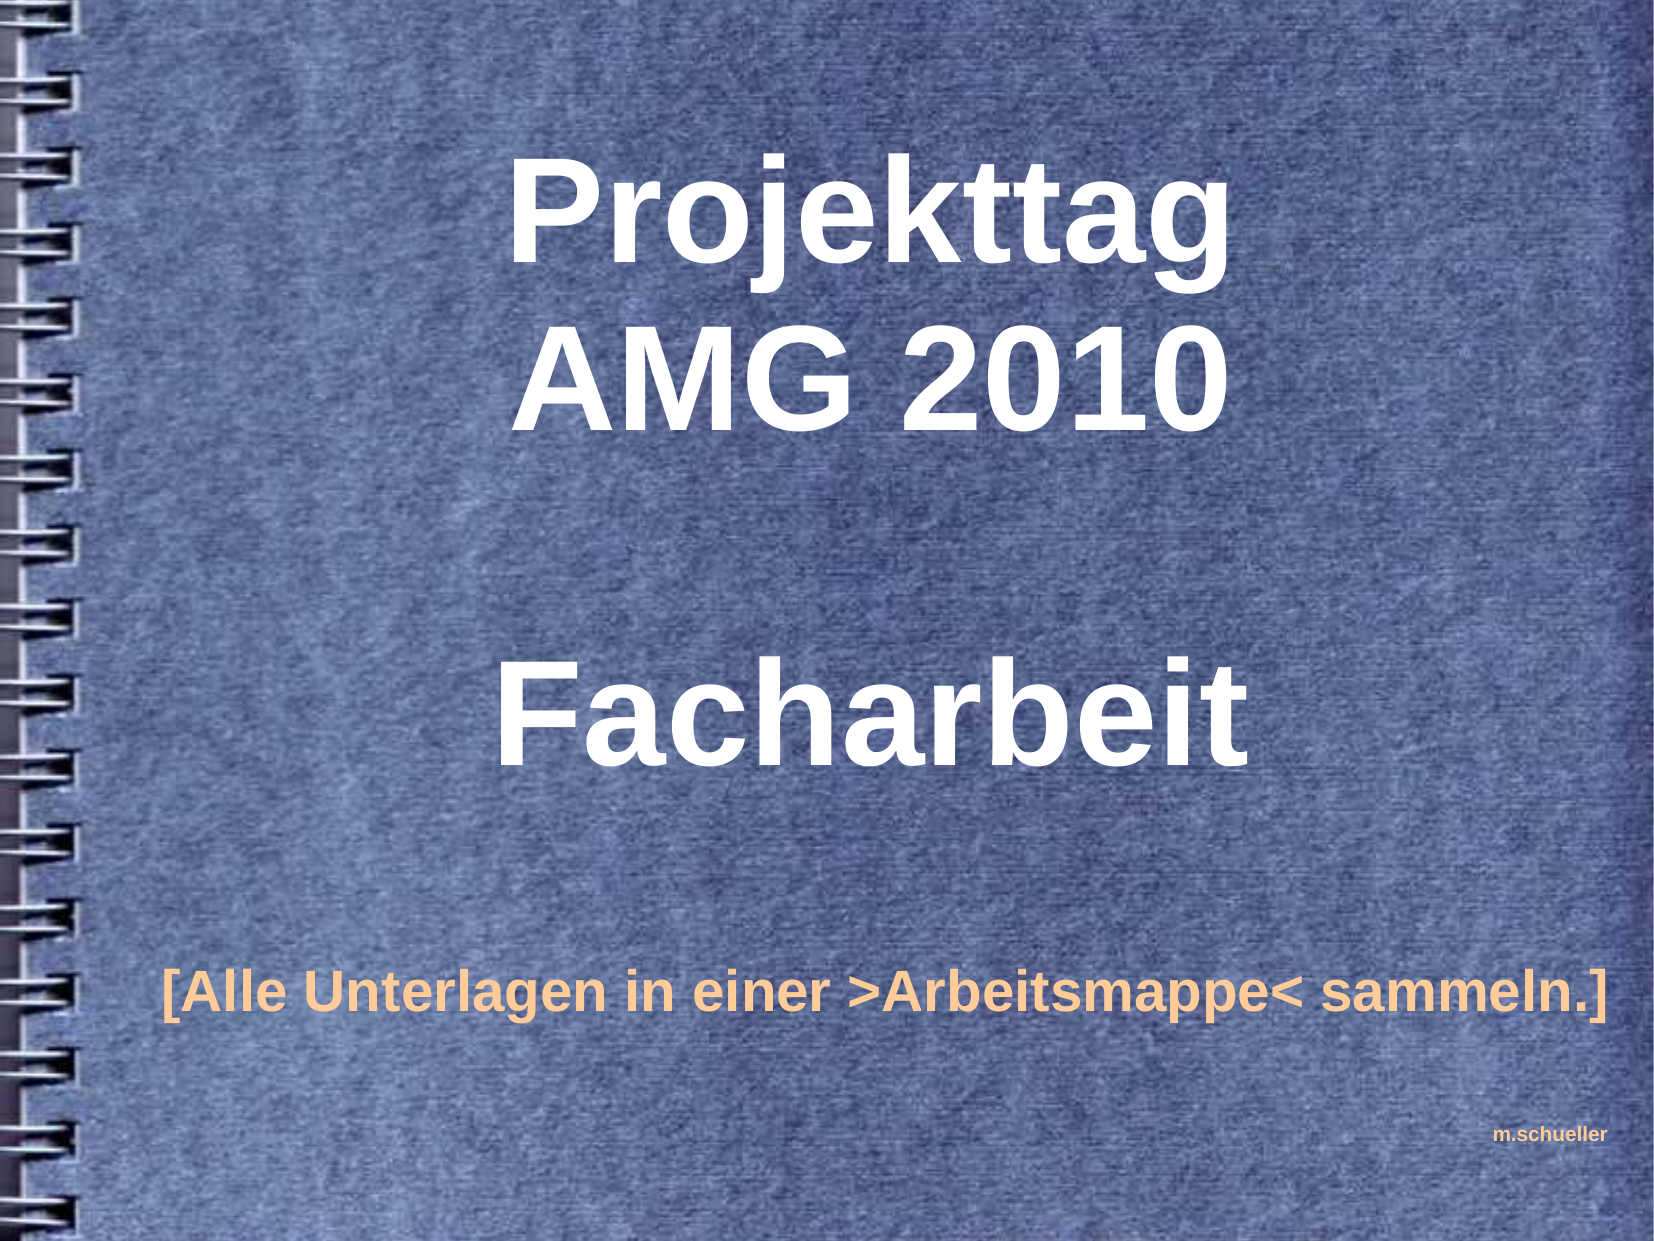

Projekttag AMG 2010
Facharbeit
[Alle Unterlagen in einer >Arbeitsmappe< sammeln.]
m.schueller